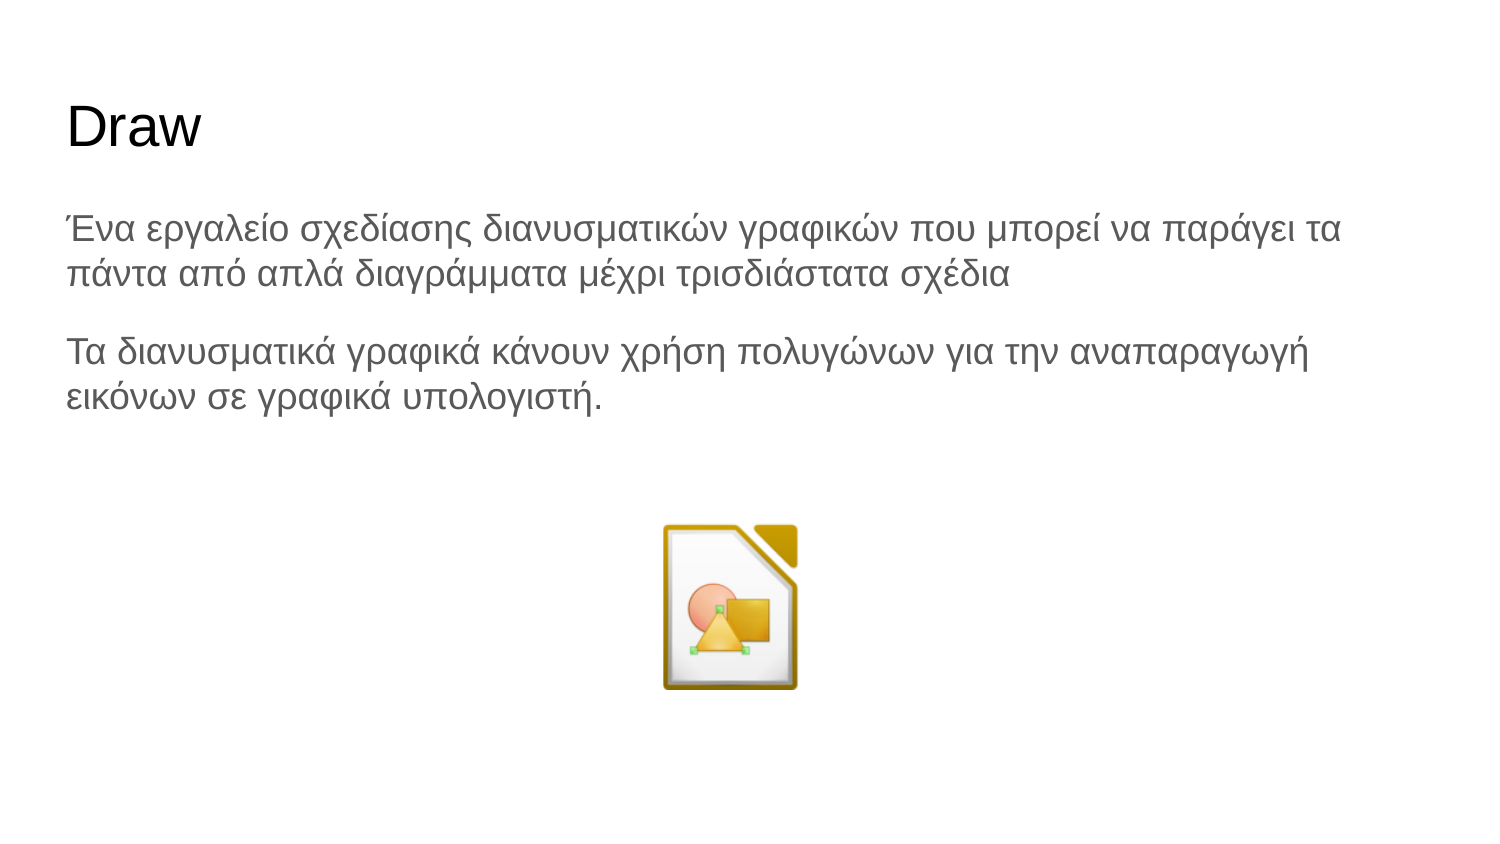

# Draw
Ένα εργαλείο σχεδίασης διανυσματικών γραφικών που μπορεί να παράγει τα πάντα από απλά διαγράμματα μέχρι τρισδιάστατα σχέδια
Τα διανυσματικά γραφικά κάνουν χρήση πολυγώνων για την αναπαραγωγή εικόνων σε γραφικά υπολογιστή.